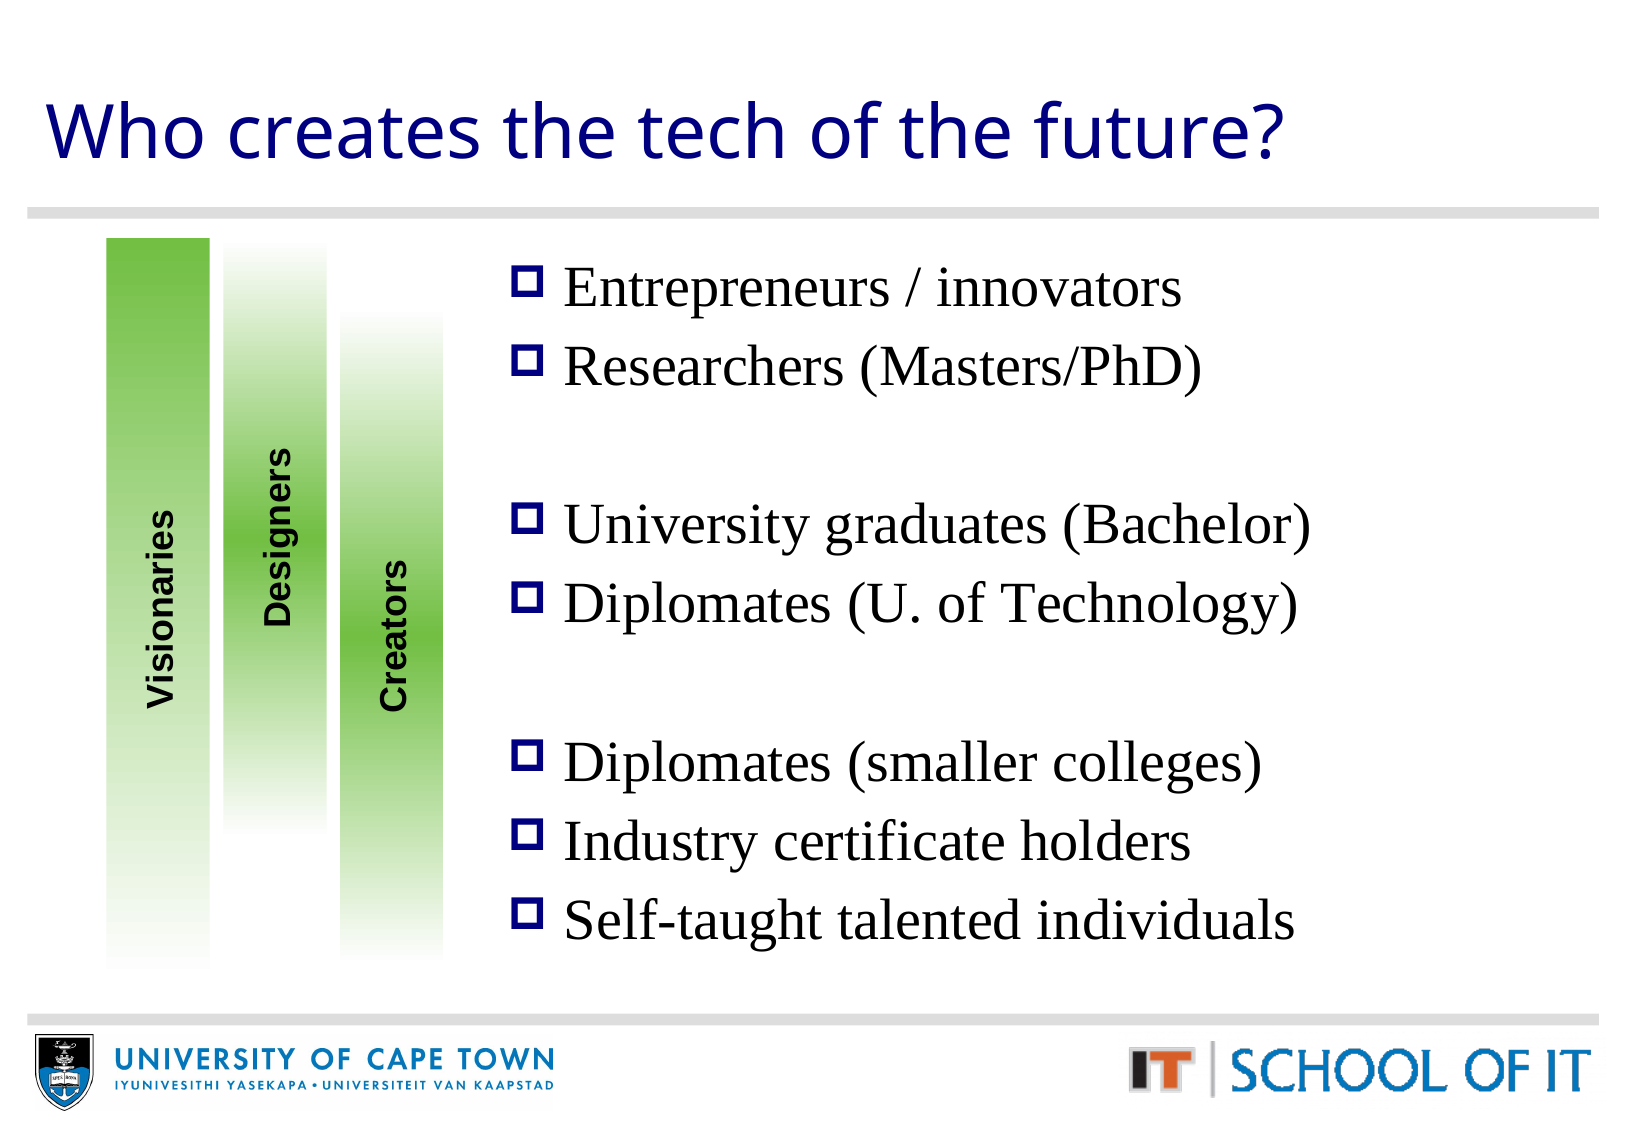

# Who creates the tech of the future?
Entrepreneurs / innovators
Researchers (Masters/PhD)
University graduates (Bachelor)
Diplomates (U. of Technology)
Diplomates (smaller colleges)
Industry certificate holders
Self-taught talented individuals
Designers
Visionaries
Creators